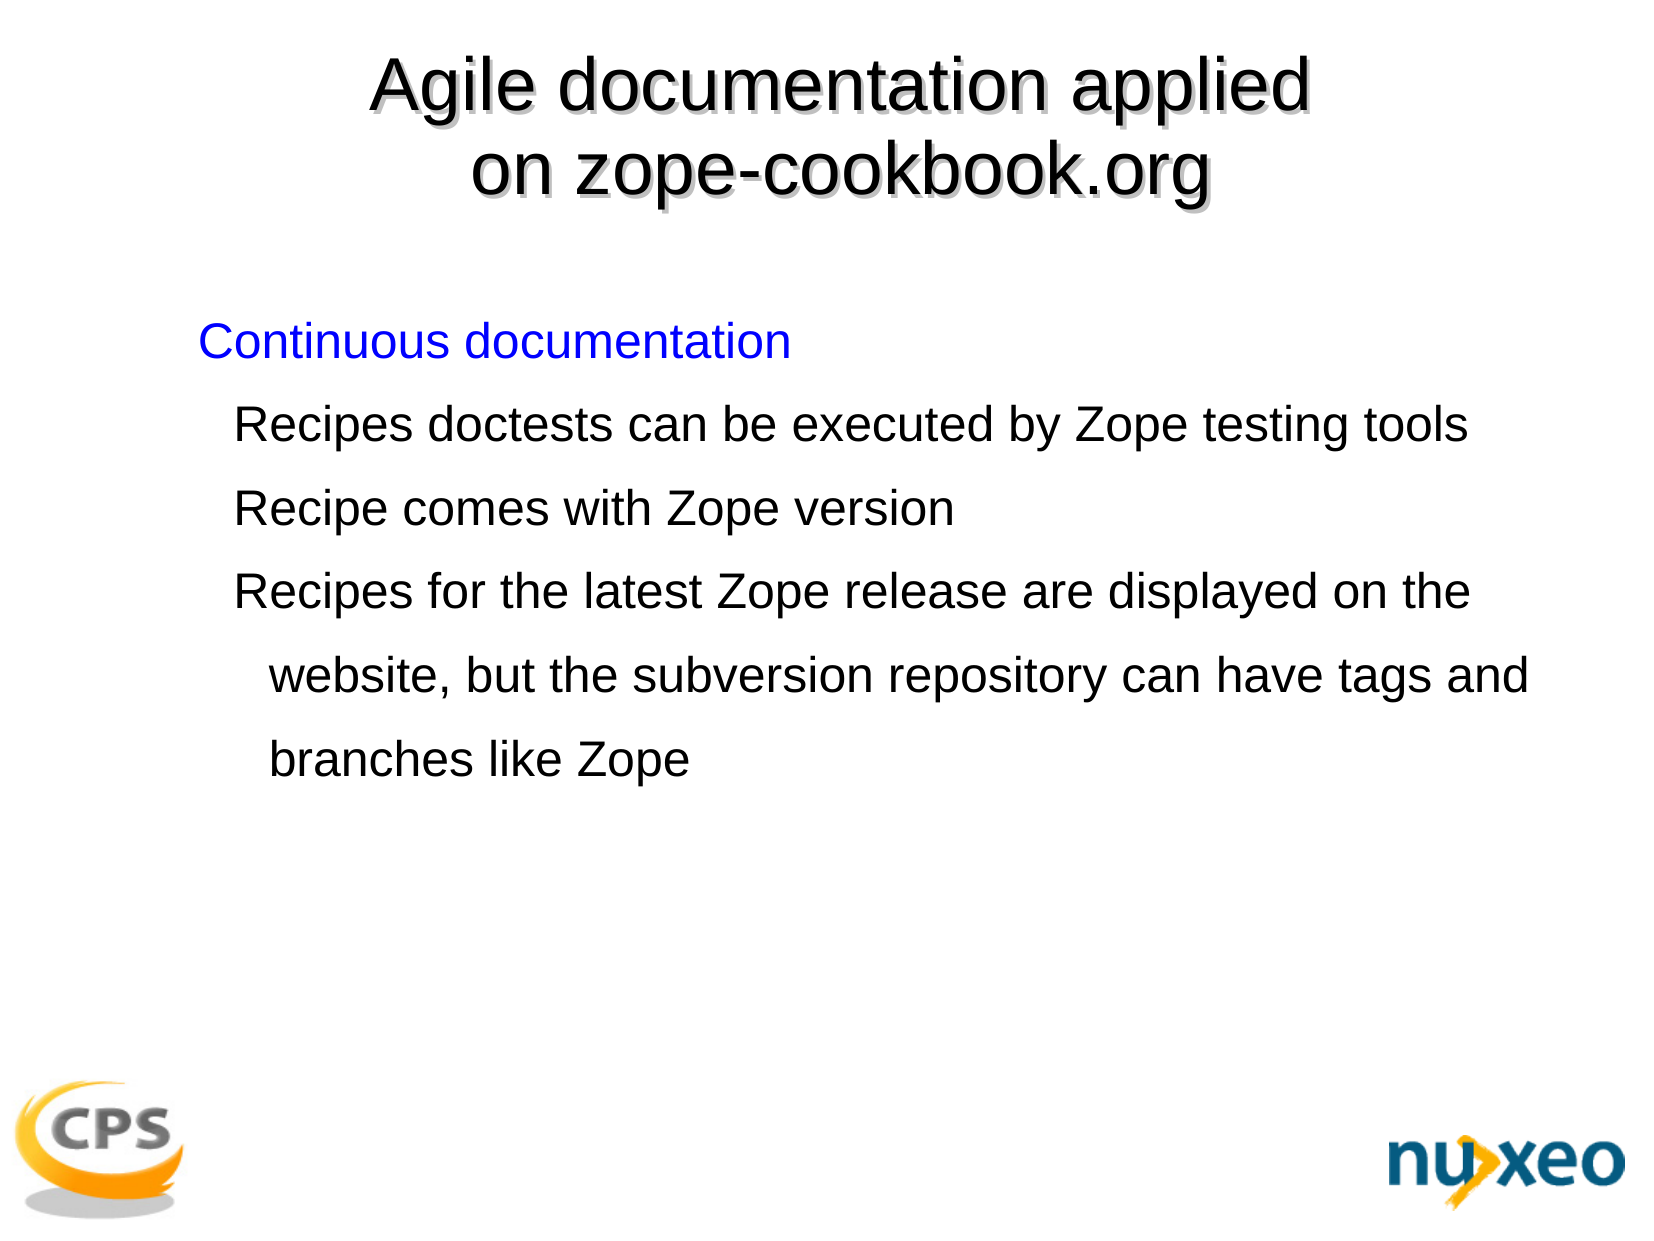

Agile documentation applied
on zope-cookbook.org
Continuous documentation
Recipes doctests can be executed by Zope testing tools
Recipe comes with Zope version
Recipes for the latest Zope release are displayed on the website, but the subversion repository can have tags and branches like Zope